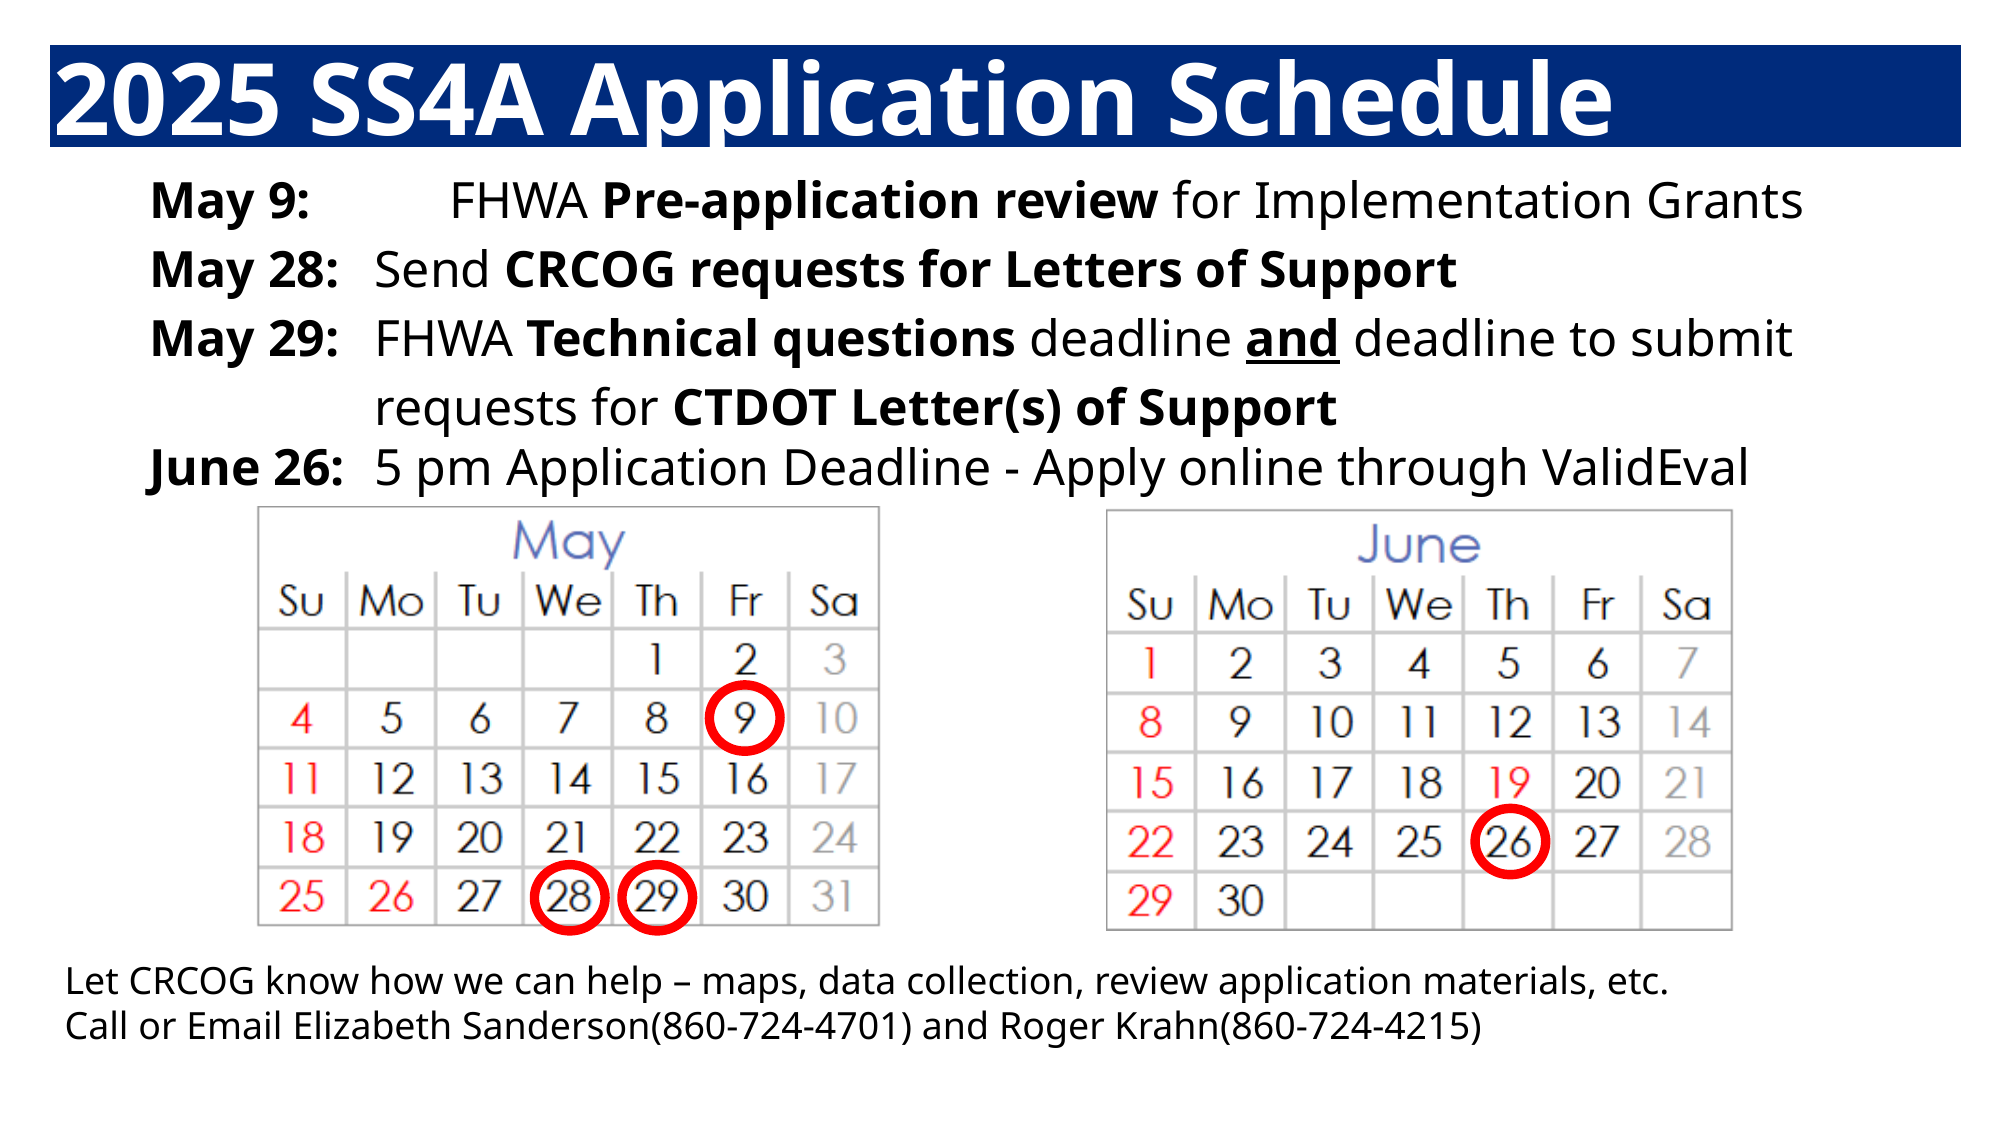

2025 SS4A Application Schedule
May 9:		FHWA Pre-application review for Implementation Grants
May 28:	Send CRCOG requests for Letters of Support
May 29: 	FHWA Technical questions deadline and deadline to submit 				requests for CTDOT Letter(s) of Support
June 26:	5 pm Application Deadline - Apply online through ValidEval
Let CRCOG know how we can help – maps, data collection, review application materials, etc.
Call or Email Elizabeth Sanderson(860-724-4701) and Roger Krahn(860-724-4215)